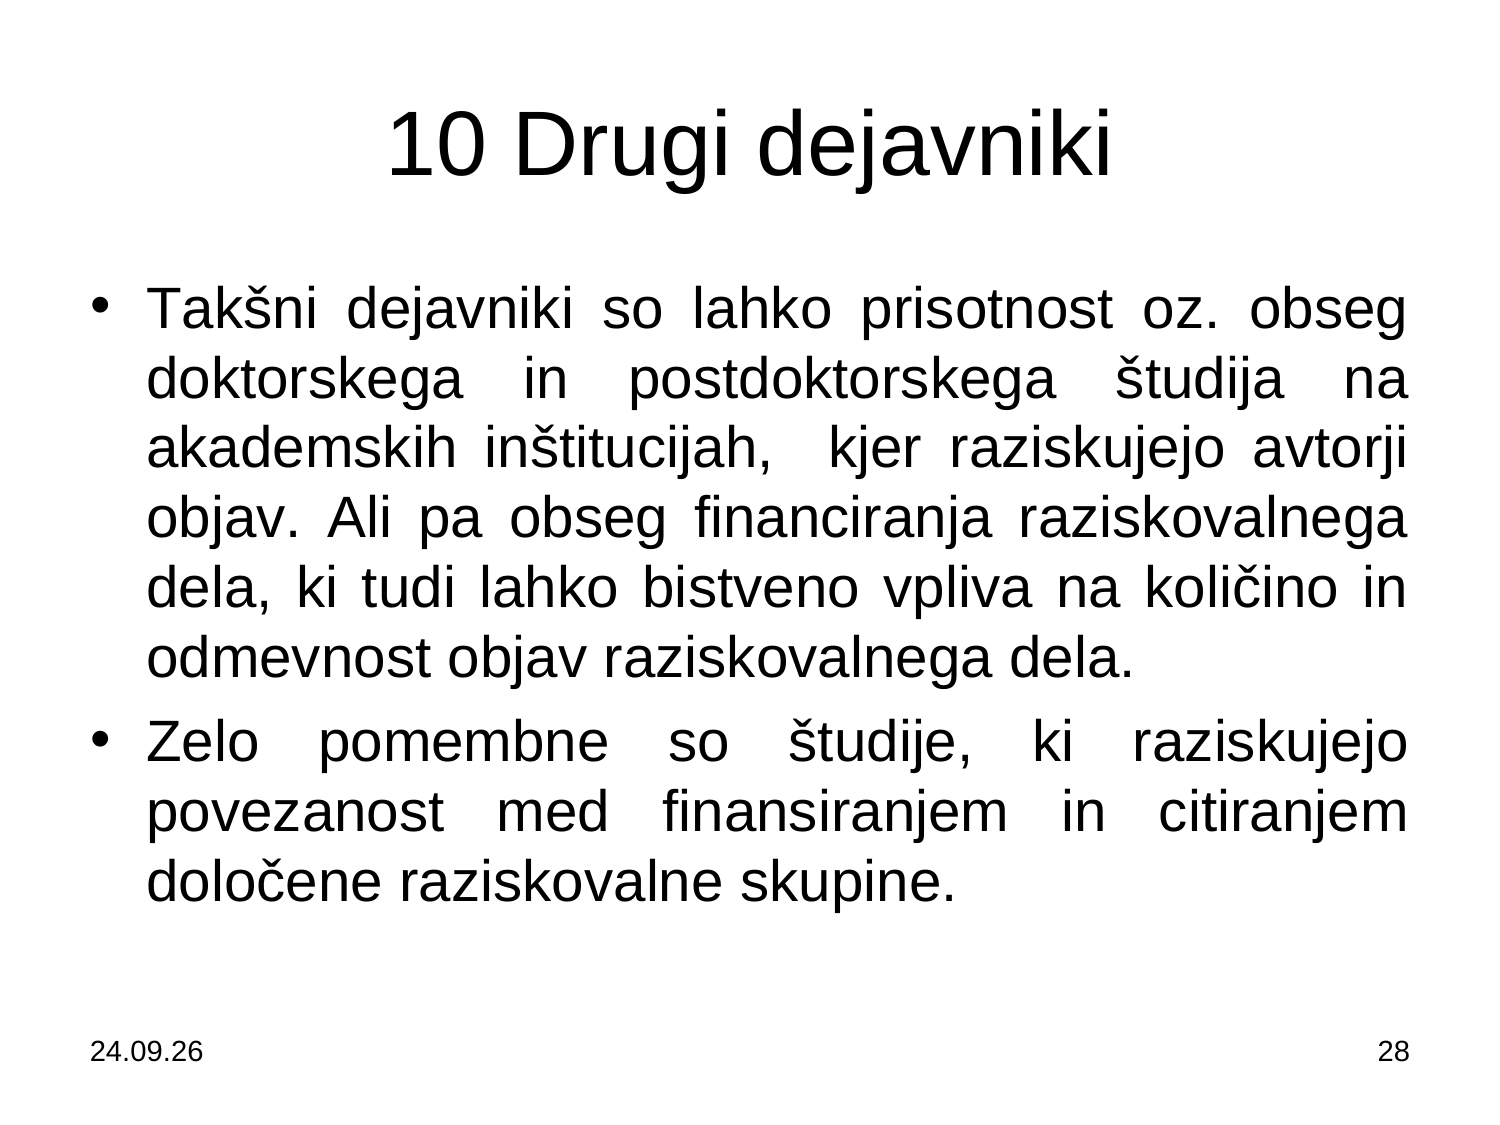

# 10 Drugi dejavniki
Takšni dejavniki so lahko prisotnost oz. obseg doktorskega in postdoktorskega študija na akademskih inštitucijah, kjer raziskujejo avtorji objav. Ali pa obseg financiranja raziskovalnega dela, ki tudi lahko bistveno vpliva na količino in odmevnost objav raziskovalnega dela.
Zelo pomembne so študije, ki raziskujejo povezanost med finansiranjem in citiranjem določene raziskovalne skupine.